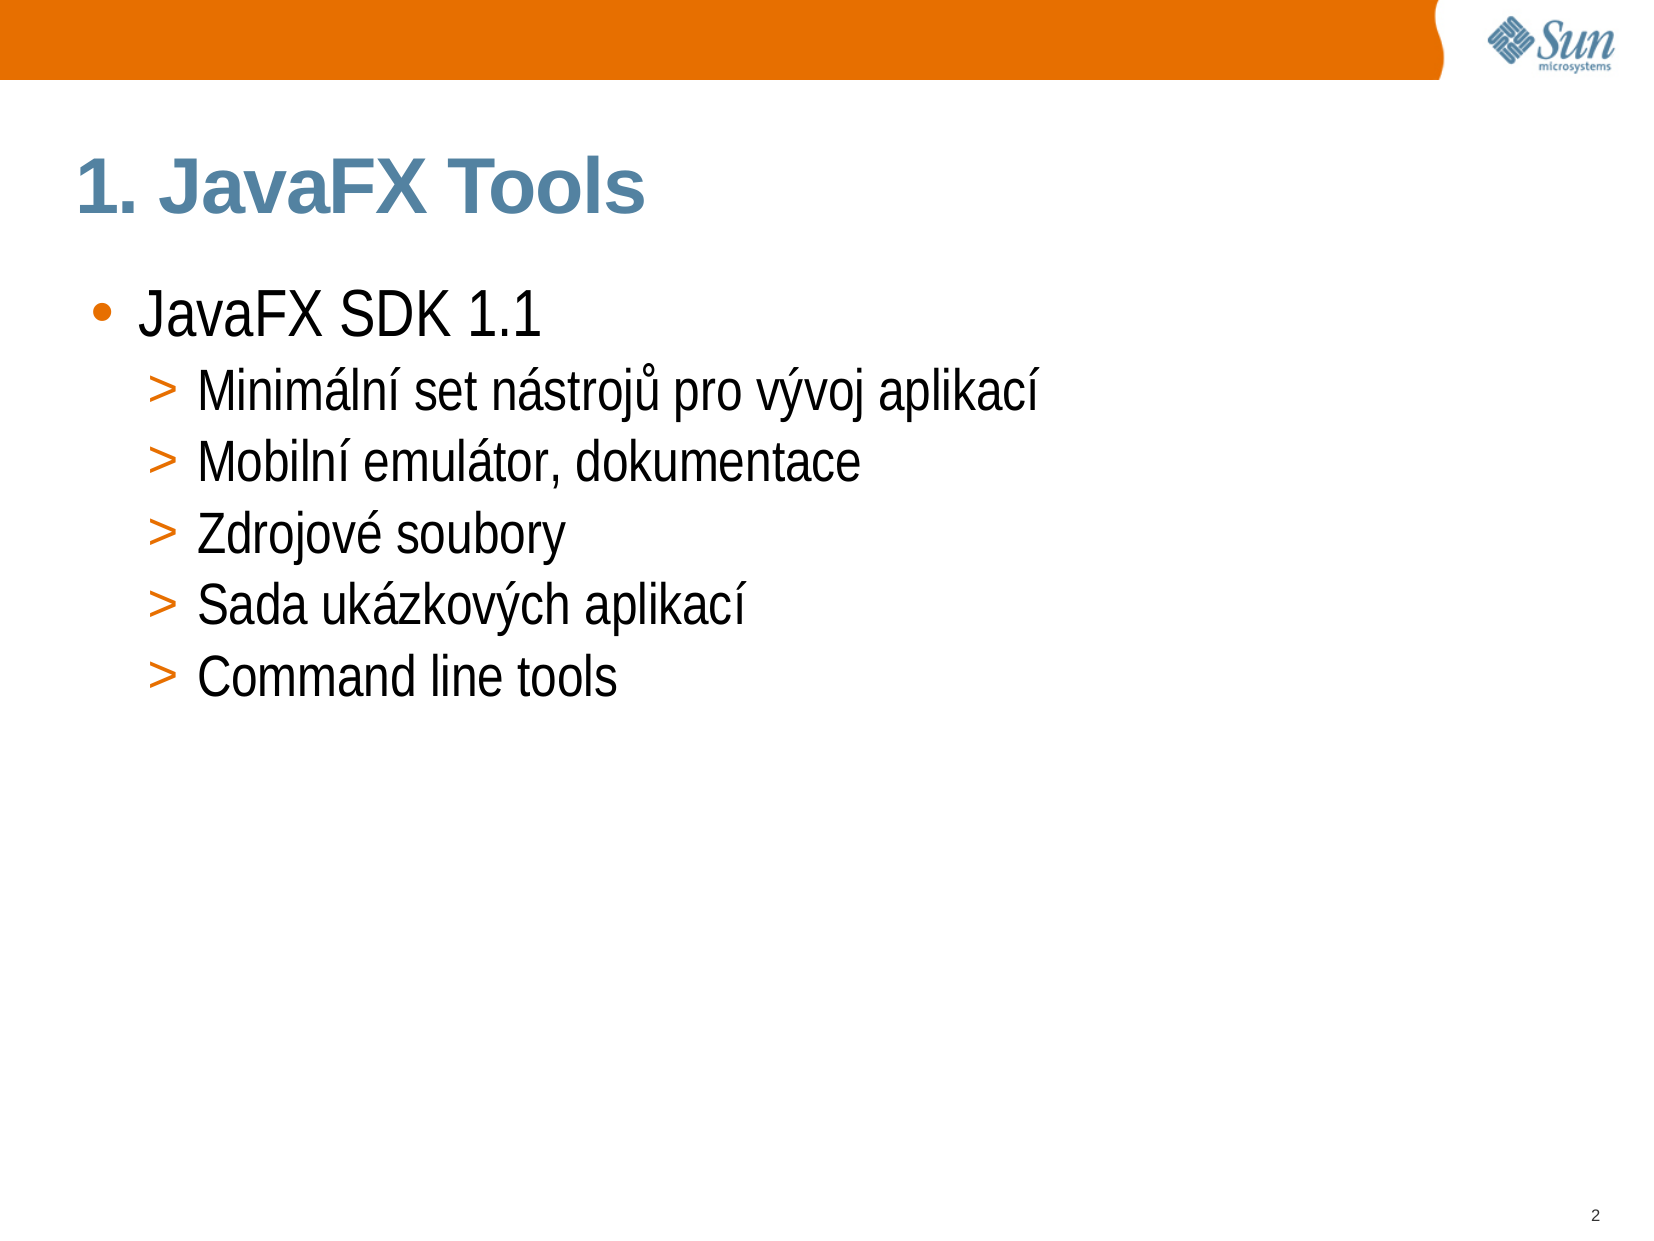

# 1. JavaFX Tools
JavaFX SDK 1.1
Minimální set nástrojů pro vývoj aplikací
Mobilní emulátor, dokumentace
Zdrojové soubory
Sada ukázkových aplikací
Command line tools